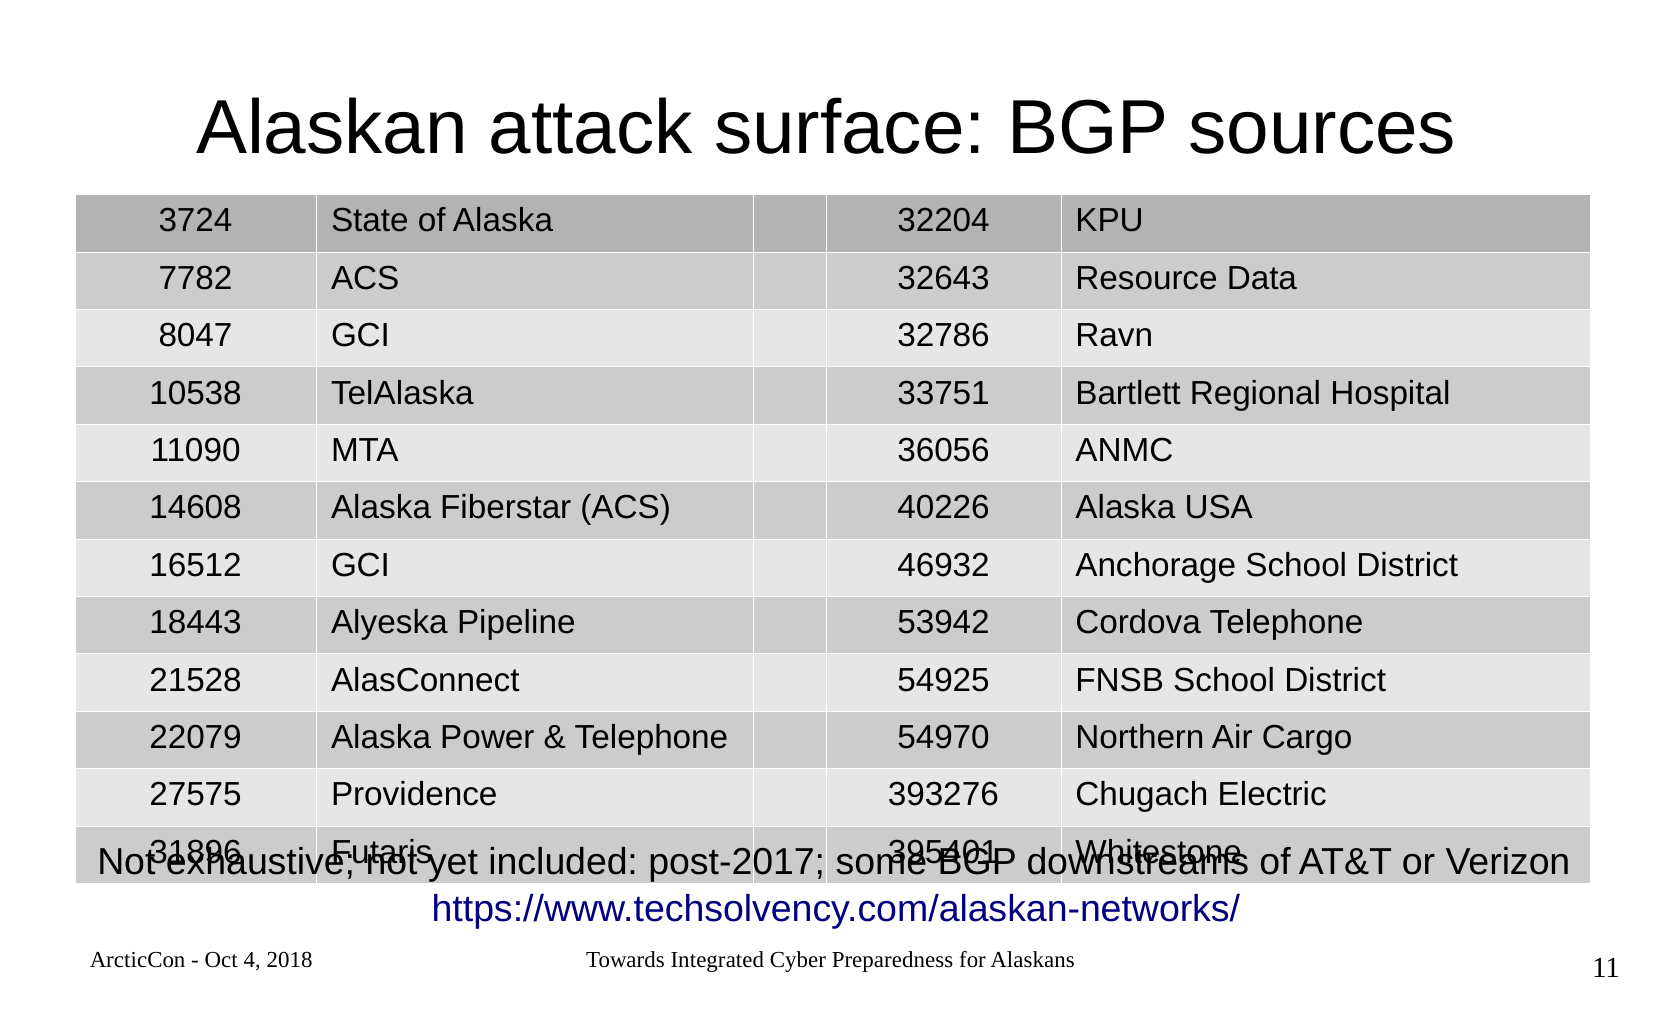

# Alaskan attack surface: BGP sources
| 3724 | State of Alaska | | 32204 | KPU |
| --- | --- | --- | --- | --- |
| 7782 | ACS | | 32643 | Resource Data |
| 8047 | GCI | | 32786 | Ravn |
| 10538 | TelAlaska | | 33751 | Bartlett Regional Hospital |
| 11090 | MTA | | 36056 | ANMC |
| 14608 | Alaska Fiberstar (ACS) | | 40226 | Alaska USA |
| 16512 | GCI | | 46932 | Anchorage School District |
| 18443 | Alyeska Pipeline | | 53942 | Cordova Telephone |
| 21528 | AlasConnect | | 54925 | FNSB School District |
| 22079 | Alaska Power & Telephone | | 54970 | Northern Air Cargo |
| 27575 | Providence | | 393276 | Chugach Electric |
| 31896 | Futaris | | 395401 | Whitestone |
Not exhaustive; not yet included: post-2017; some BGP downstreams of AT&T or Verizon
https://www.techsolvency.com/alaskan-networks/